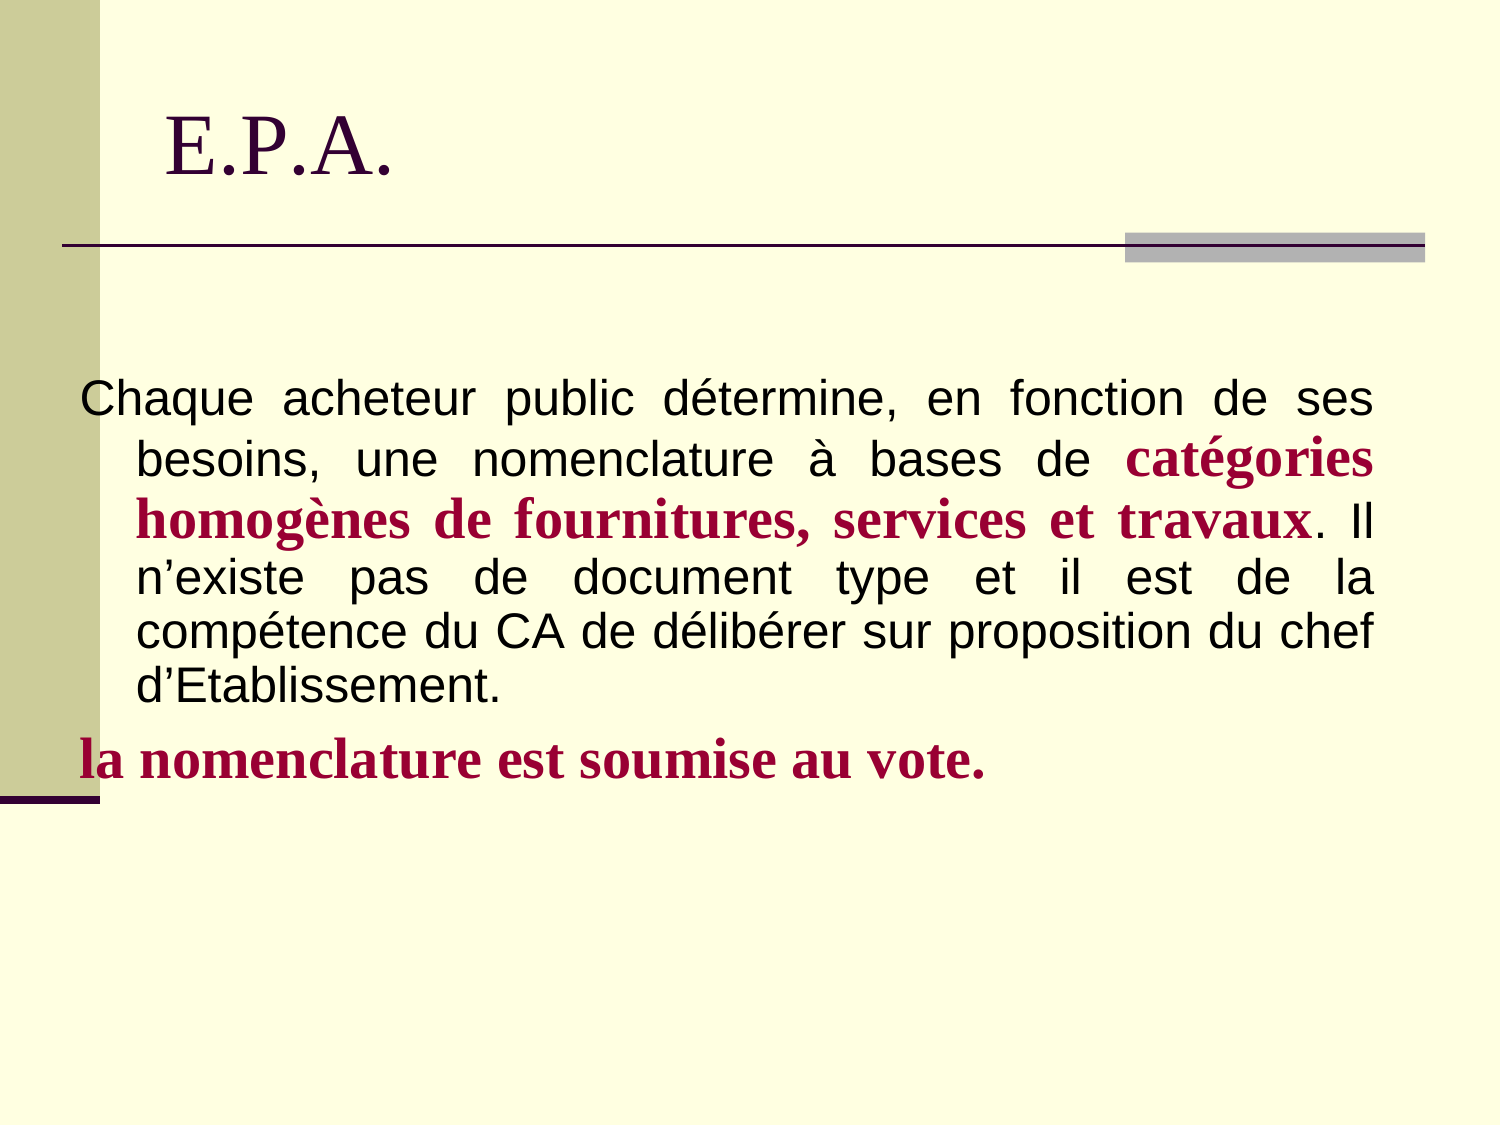

# E.P.A.
Chaque acheteur public détermine, en fonction de ses besoins, une nomenclature à bases de catégories homogènes de fournitures, services et travaux. Il n’existe pas de document type et il est de la compétence du CA de délibérer sur proposition du chef d’Etablissement.
la nomenclature est soumise au vote.